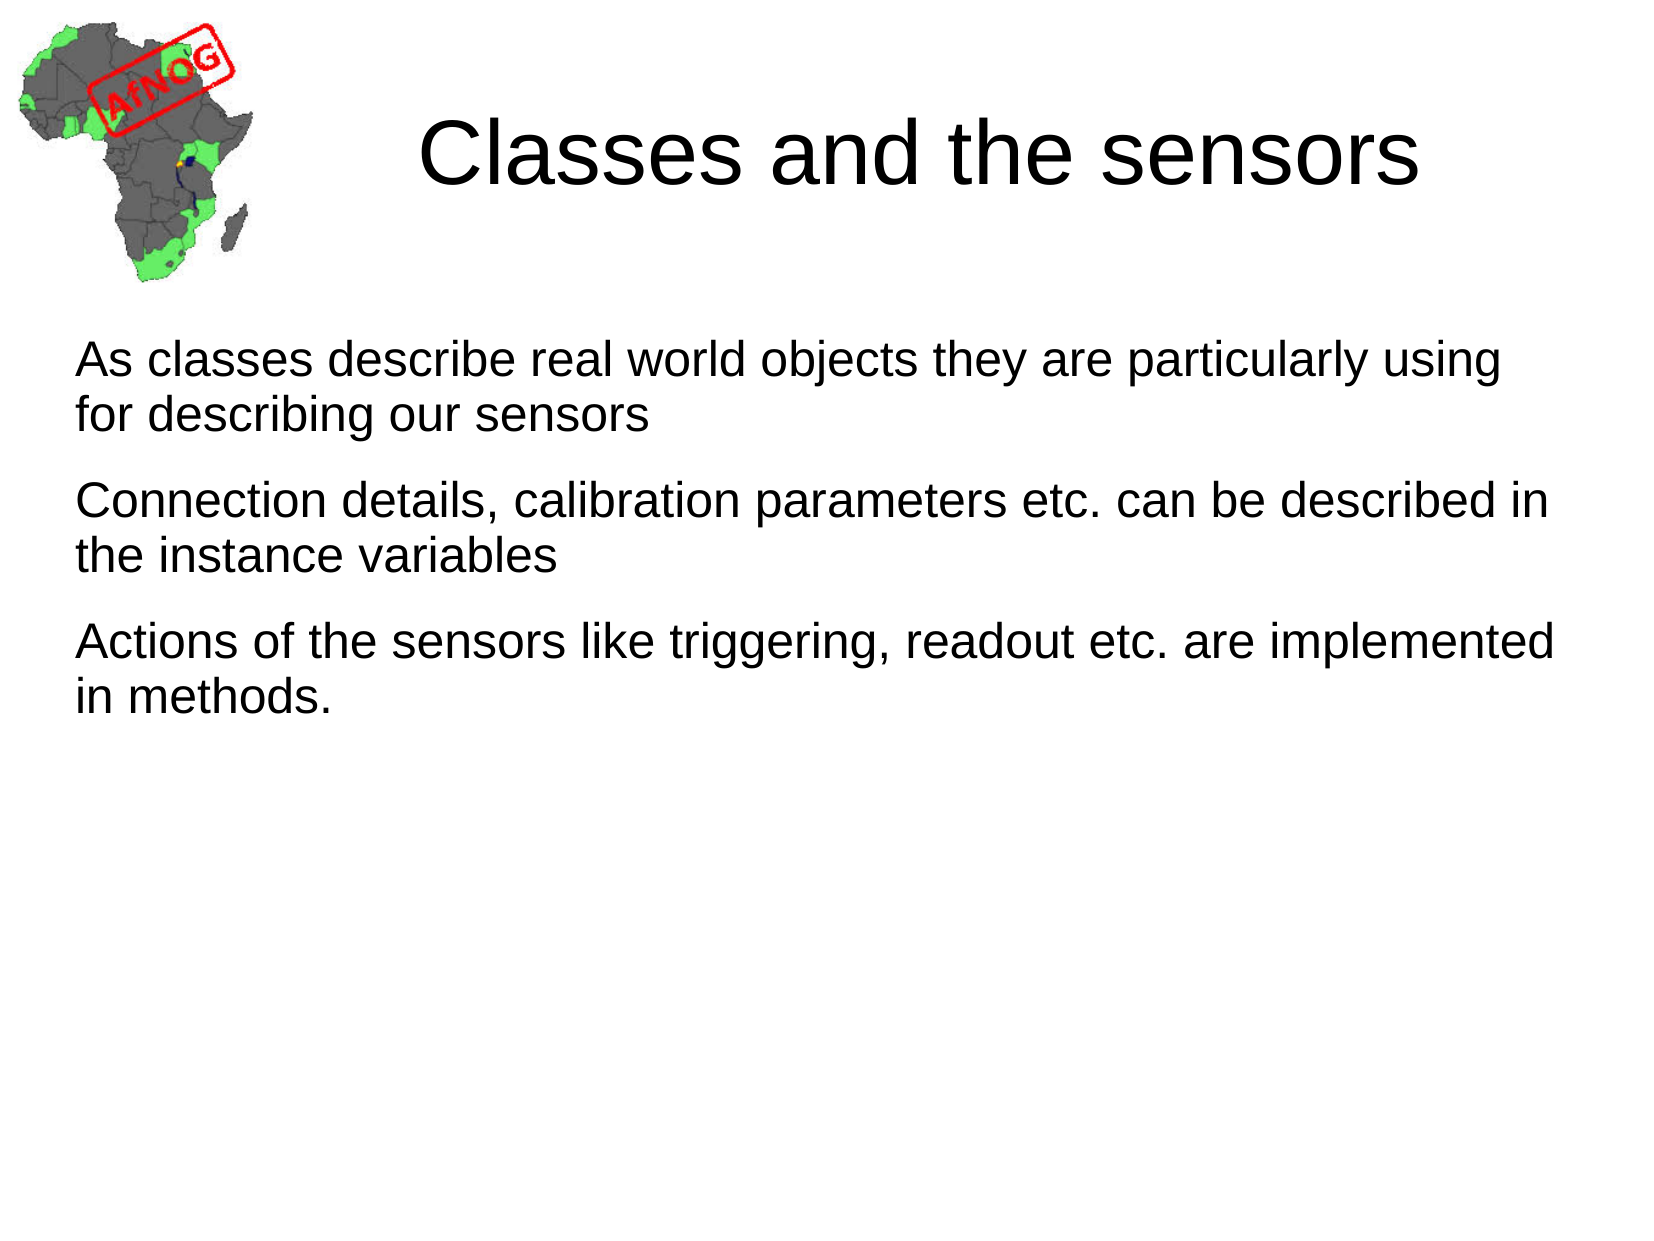

# Classes and the sensors
As classes describe real world objects they are particularly using for describing our sensors
Connection details, calibration parameters etc. can be described in the instance variables
Actions of the sensors like triggering, readout etc. are implemented in methods.